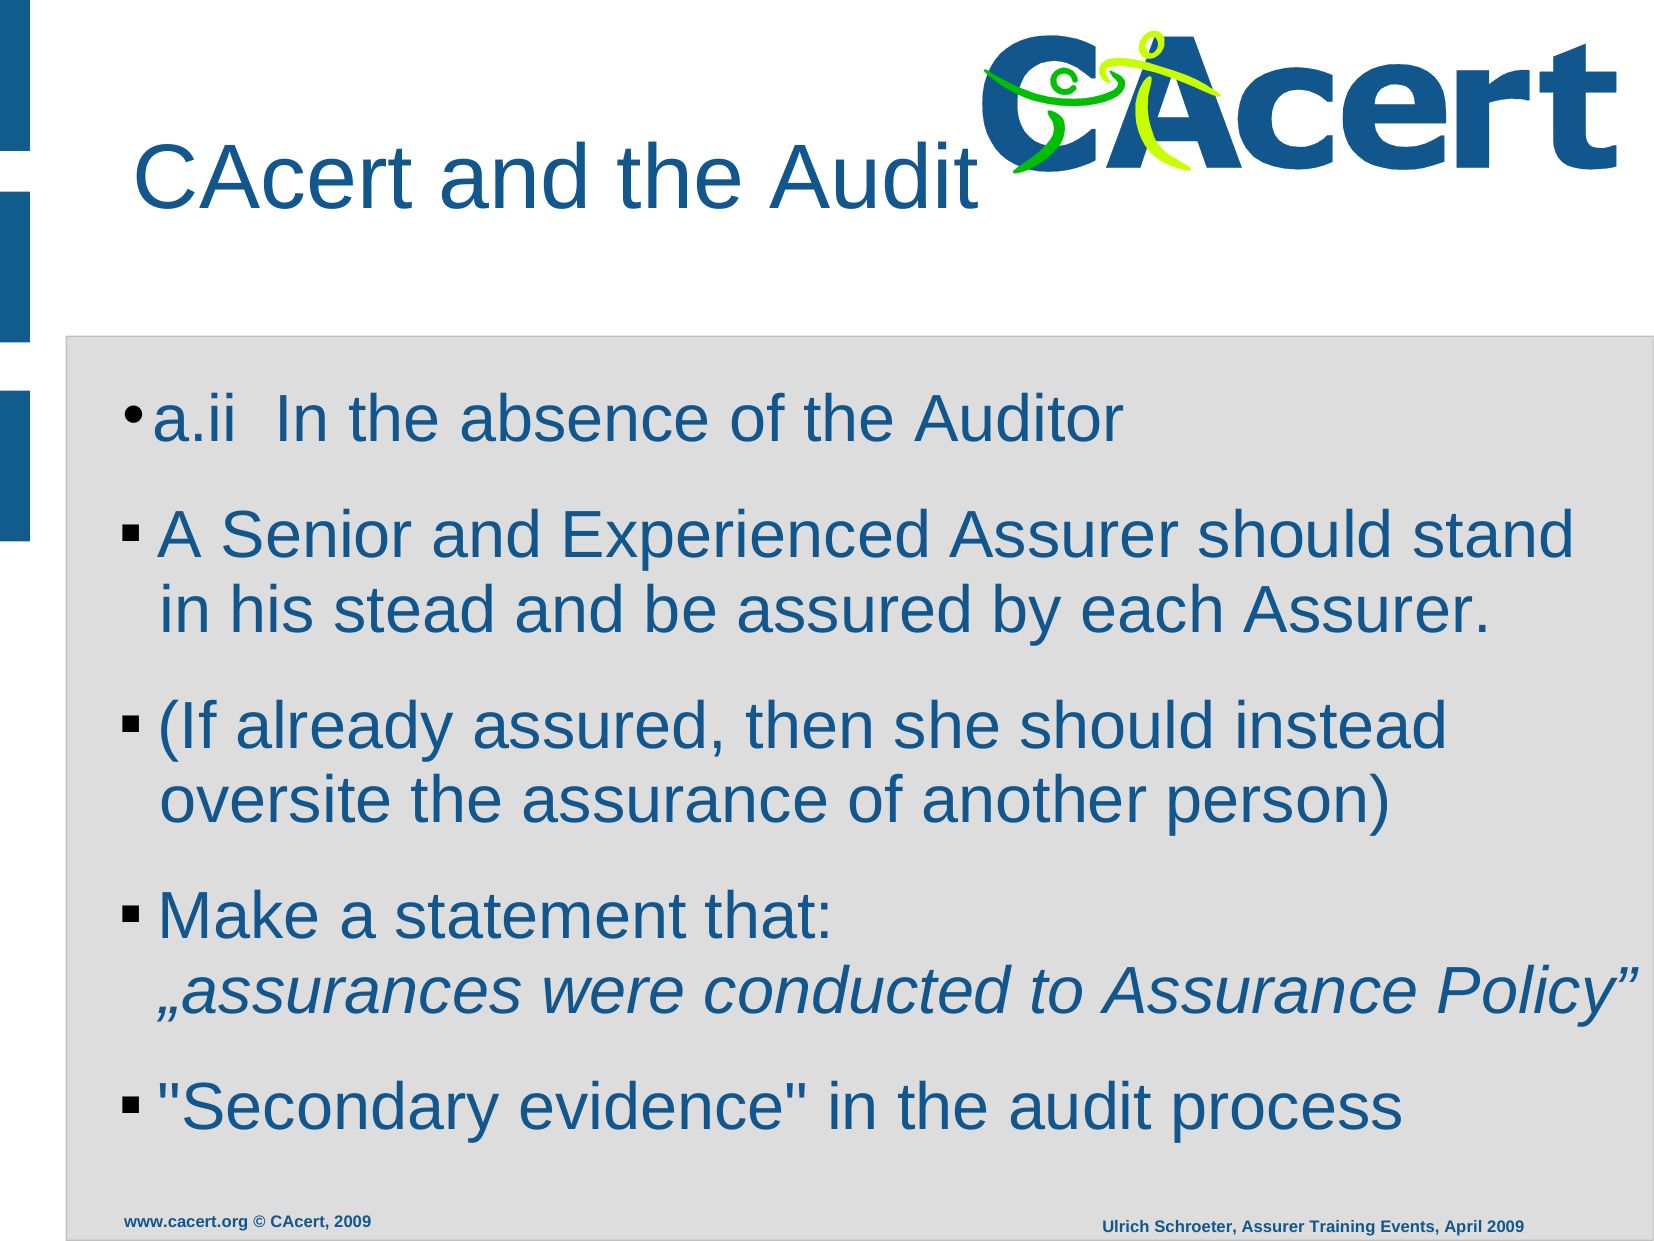

CAcert and the Audit
a.ii In the absence of the Auditor
 A Senior and Experienced Assurer should stand
 in his stead and be assured by each Assurer.
 (If already assured, then she should instead
 oversite the assurance of another person)
 Make a statement that:
 „assurances were conducted to Assurance Policy”
 "Secondary evidence" in the audit process